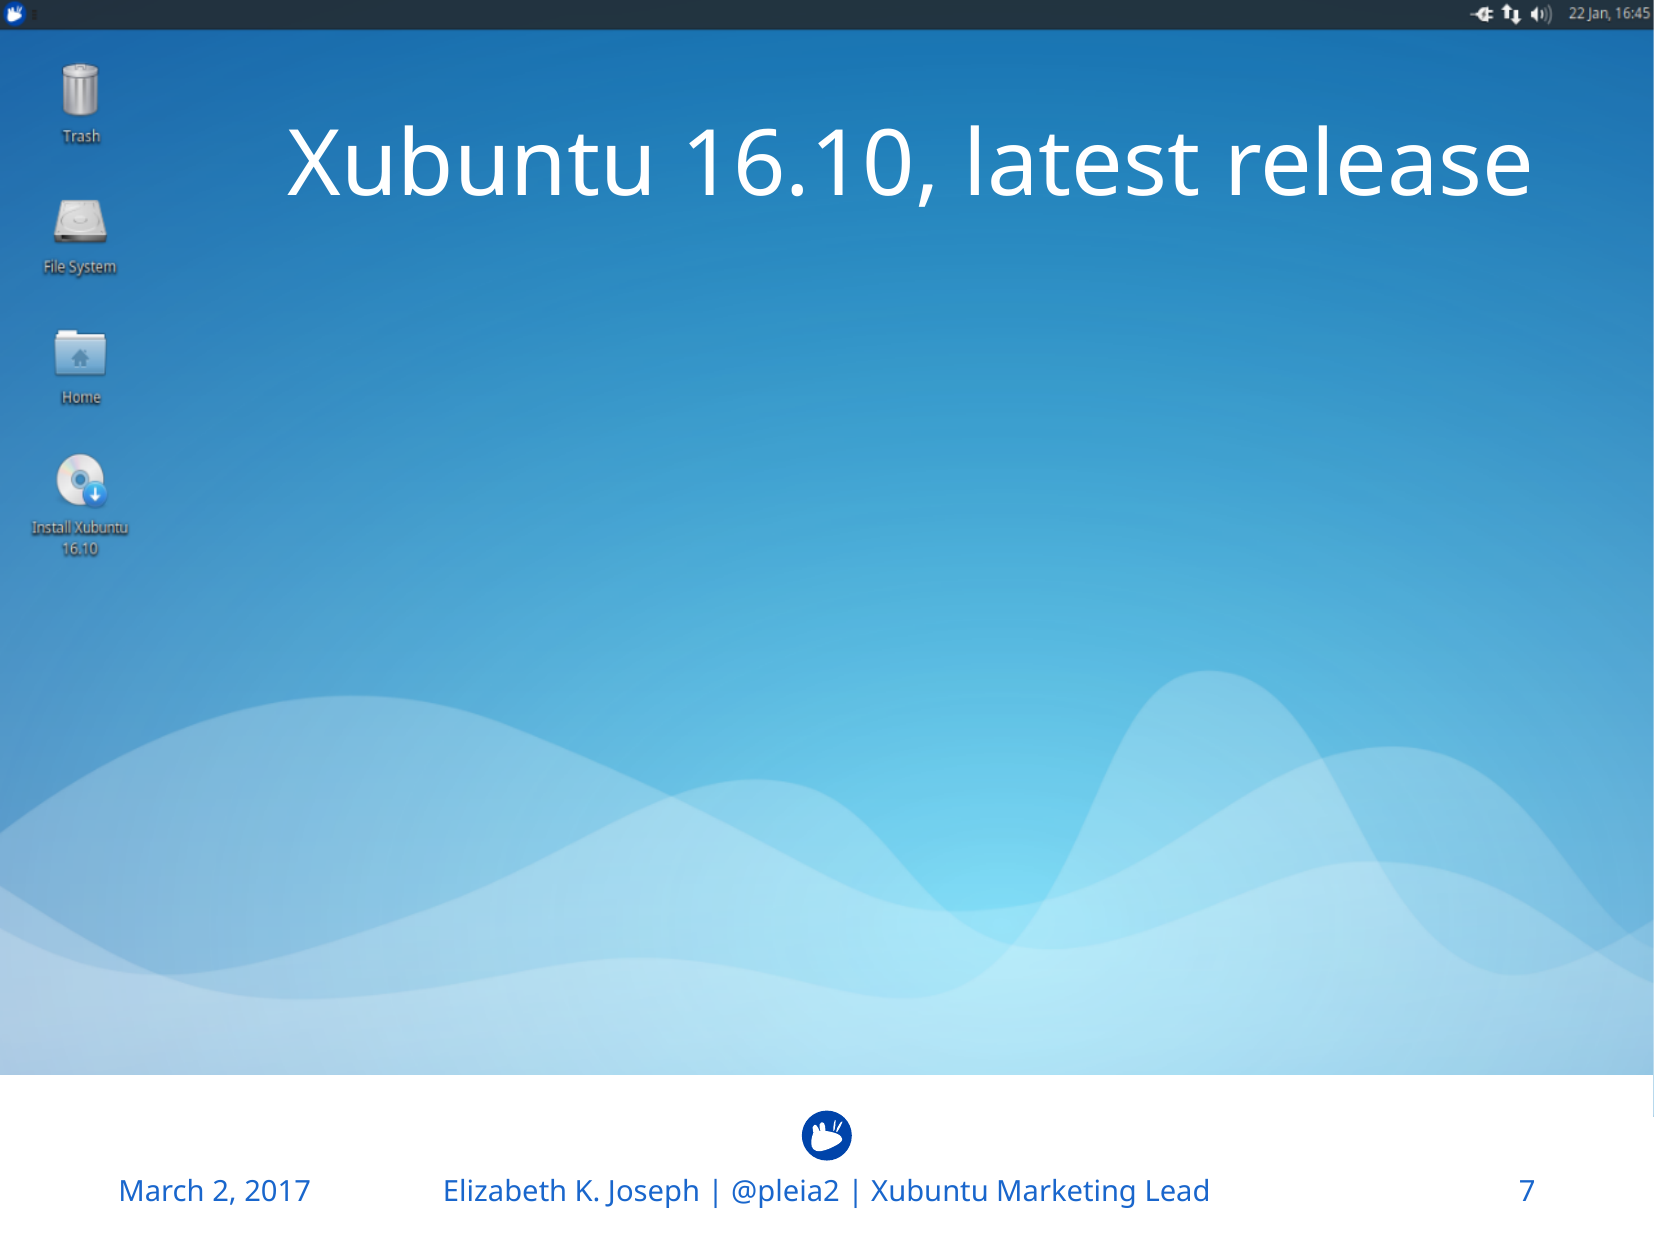

# Xubuntu 16.10, latest release
Elizabeth K. Joseph | @pleia2 | Xubuntu Marketing Lead
March 2, 2017
7